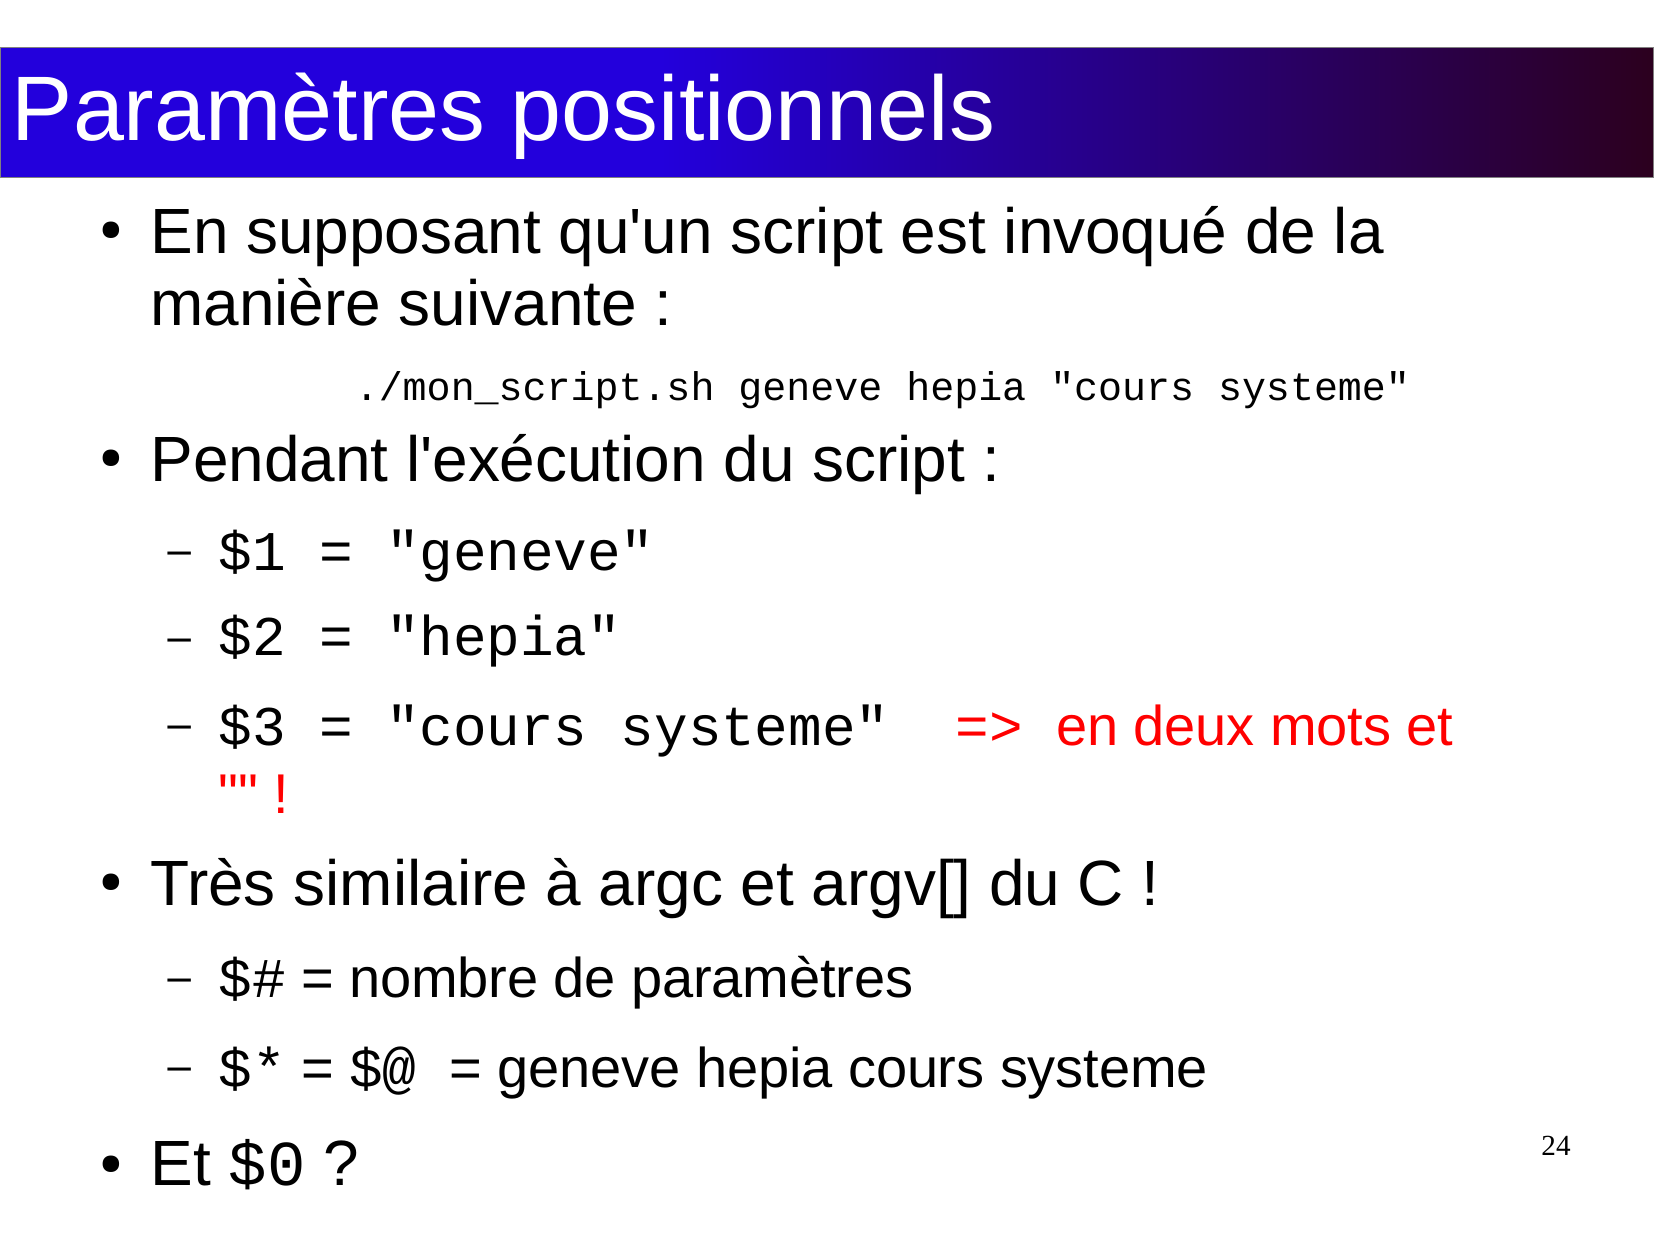

# Paramètres positionnels
En supposant qu'un script est invoqué de la manière suivante :
./mon_script.sh geneve hepia "cours systeme"
Pendant l'exécution du script :
$1 = "geneve"
$2 = "hepia"
$3 = "cours systeme" => en deux mots et "" !
Très similaire à argc et argv[] du C !
$# = nombre de paramètres
$* = $@ = geneve hepia cours systeme
Et $0 ?
24